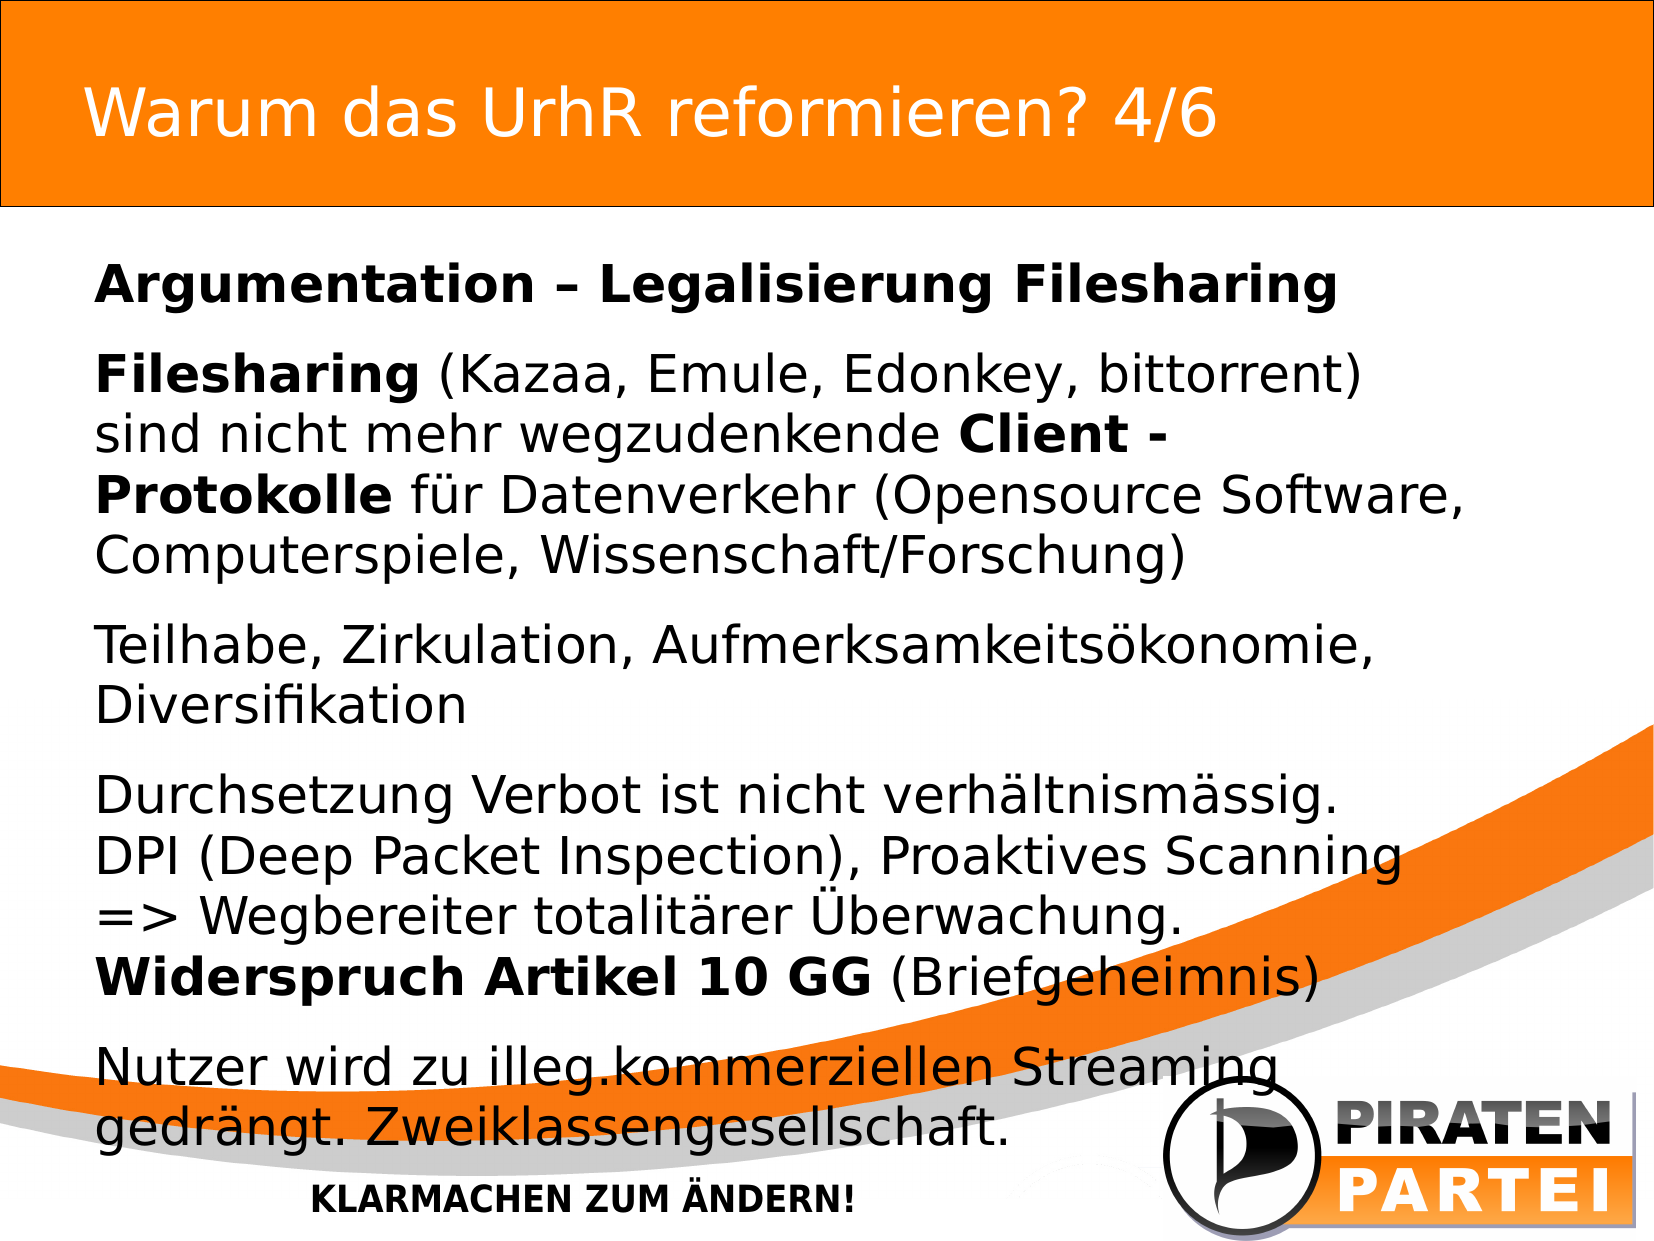

# Warum das UrhR reformieren? 4/6
Argumentation – Legalisierung Filesharing
Filesharing (Kazaa, Emule, Edonkey, bittorrent) sind nicht mehr wegzudenkende Client - Protokolle für Datenverkehr (Opensource Software, Computerspiele, Wissenschaft/Forschung)
Teilhabe, Zirkulation, Aufmerksamkeitsökonomie, Diversifikation
Durchsetzung Verbot ist nicht verhältnismässig. DPI (Deep Packet Inspection), Proaktives Scanning => Wegbereiter totalitärer Überwachung. Widerspruch Artikel 10 GG (Briefgeheimnis)
Nutzer wird zu illeg.kommerziellen Streaming gedrängt. Zweiklassengesellschaft.
### Chart
| Category | Spalte 1 | Spalte 2 | Spalte 3 |
|---|---|---|---|
| Zeile 1 | 9.1 | 3.2 | 4.54 |
| Zeile 2 | 2.4 | 8.8 | 9.65 |
| Zeile 3 | 3.1 | 1.5 | 3.7 |
| Zeile 4 | 4.3 | 9.02 | 6.2 |